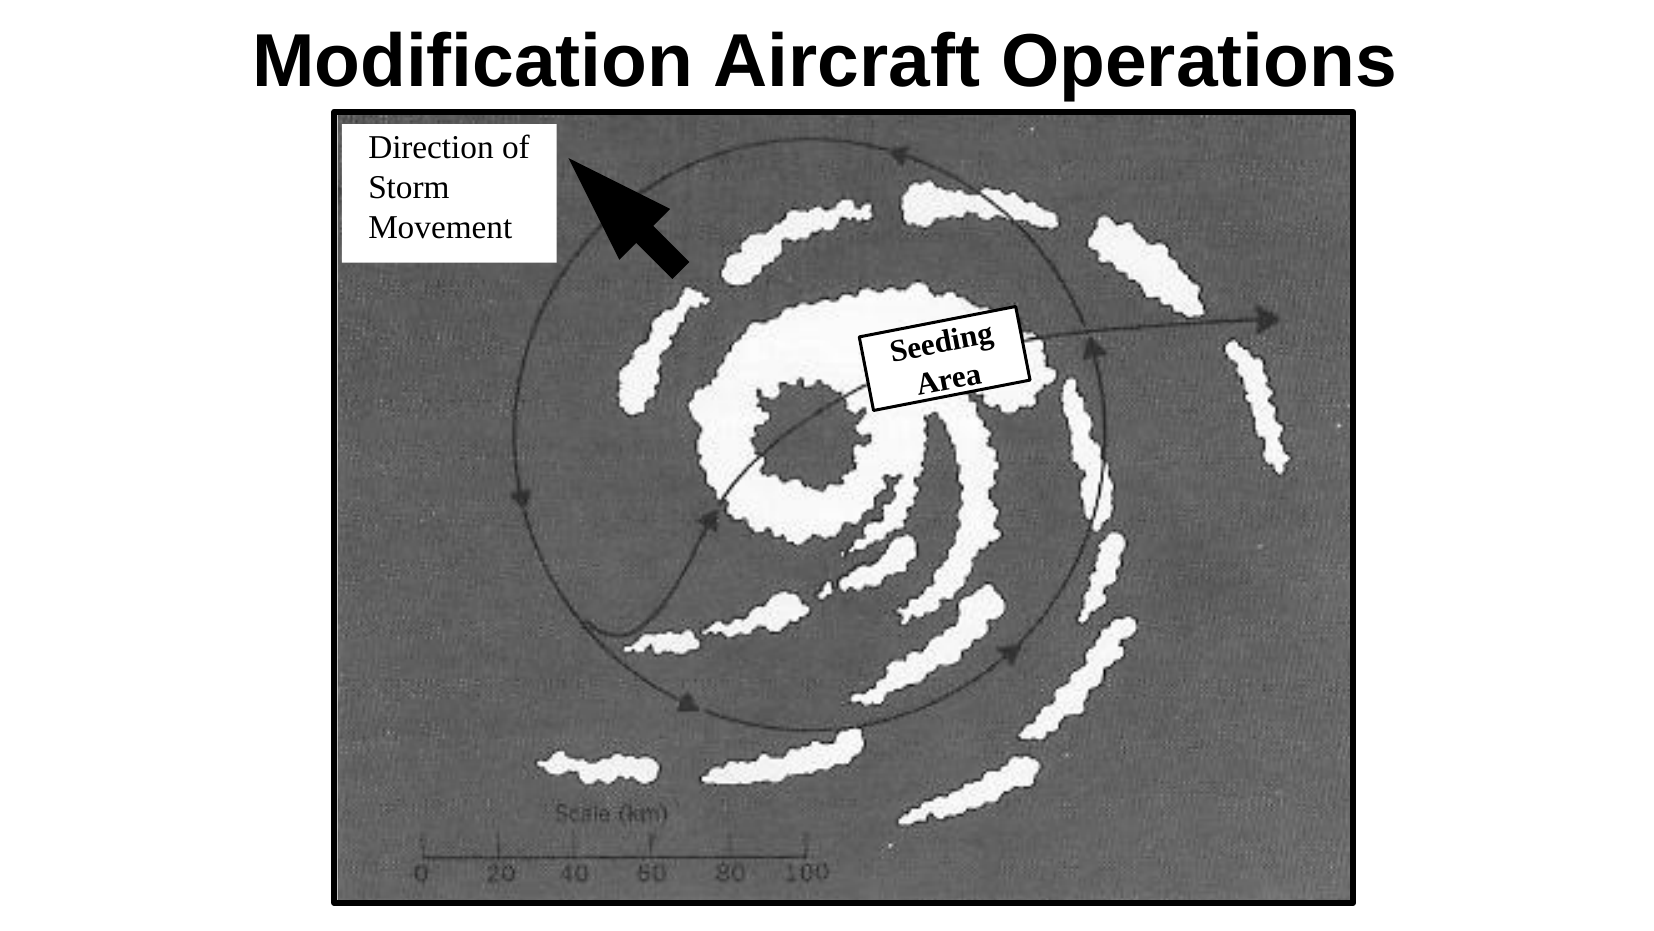

# Modification Aircraft Operations
Direction of Storm Movement
Seeding
Area